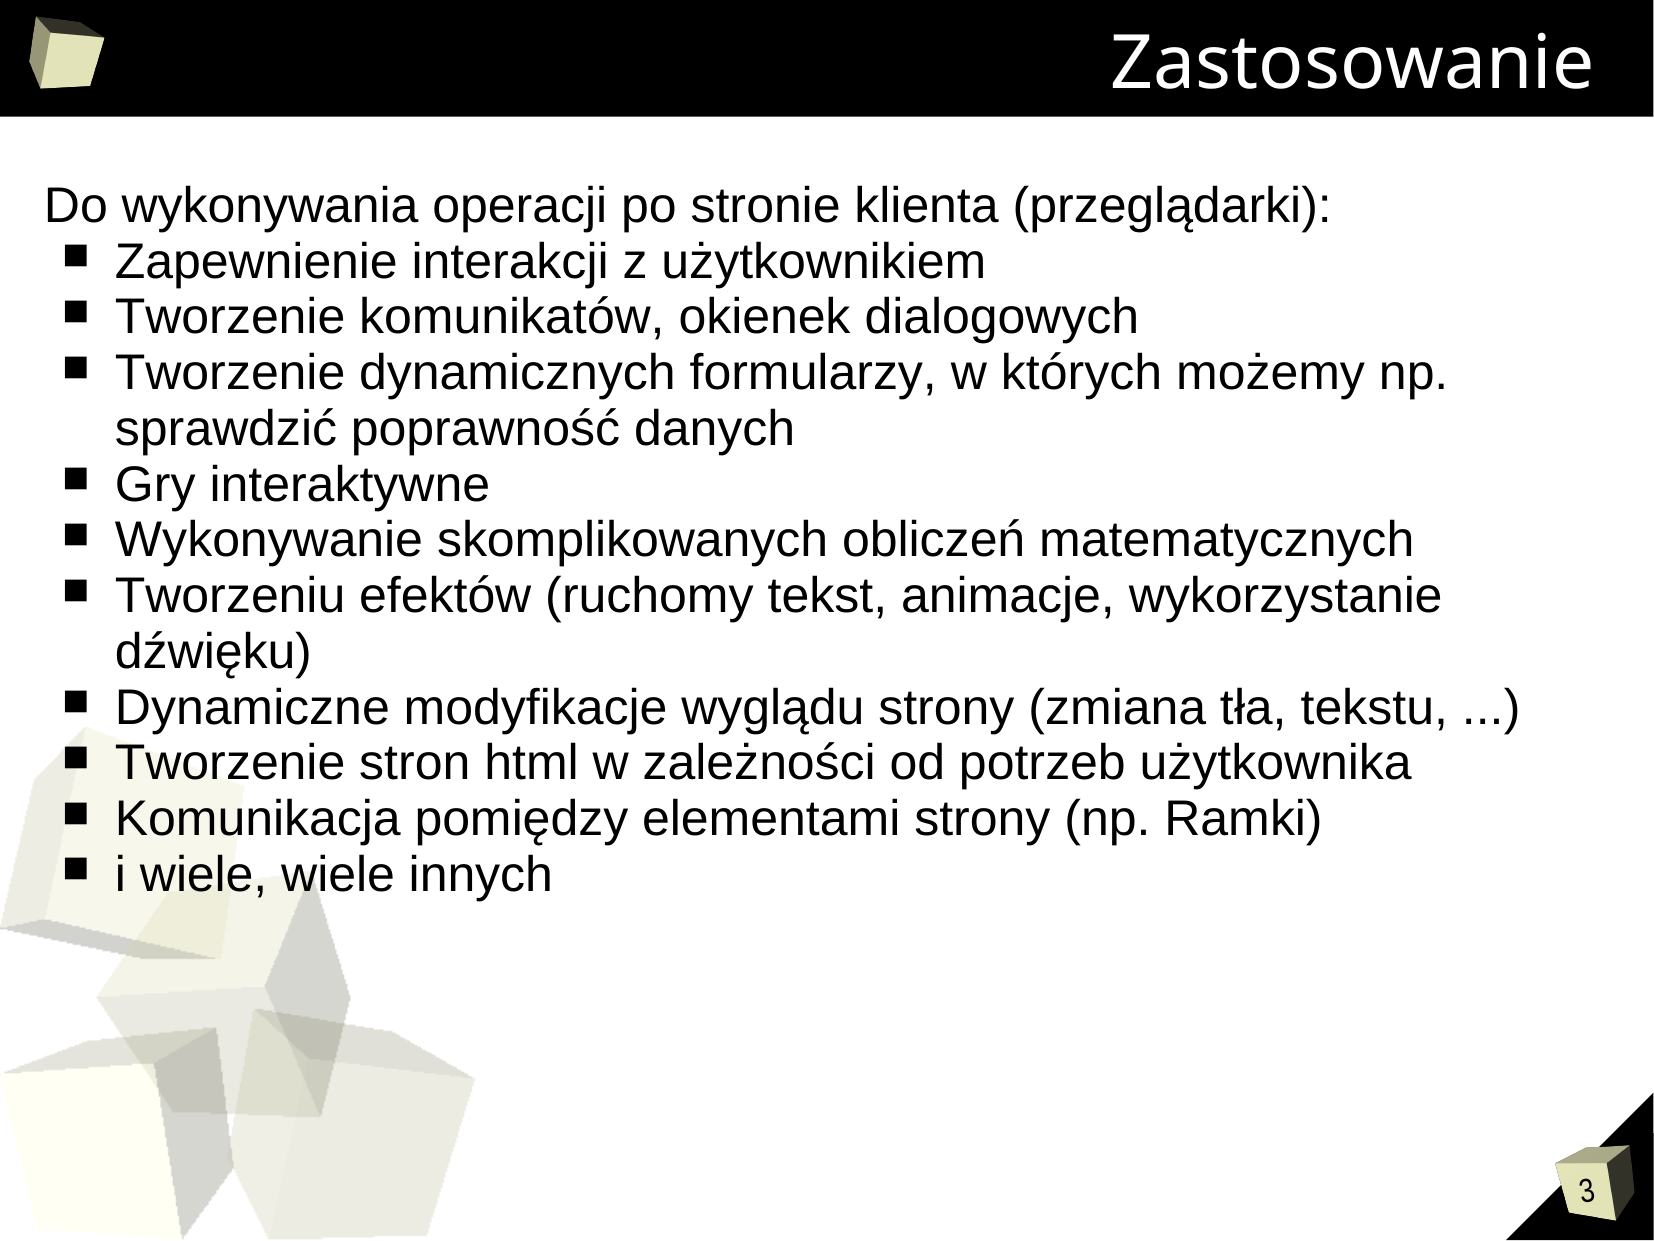

# Zastosowanie
Do wykonywania operacji po stronie klienta (przeglądarki):
Zapewnienie interakcji z użytkownikiem
Tworzenie komunikatów, okienek dialogowych
Tworzenie dynamicznych formularzy, w których możemy np. sprawdzić poprawność danych
Gry interaktywne
Wykonywanie skomplikowanych obliczeń matematycznych
Tworzeniu efektów (ruchomy tekst, animacje, wykorzystanie dźwięku)
Dynamiczne modyfikacje wyglądu strony (zmiana tła, tekstu, ...)
Tworzenie stron html w zależności od potrzeb użytkownika
Komunikacja pomiędzy elementami strony (np. Ramki)
i wiele, wiele innych